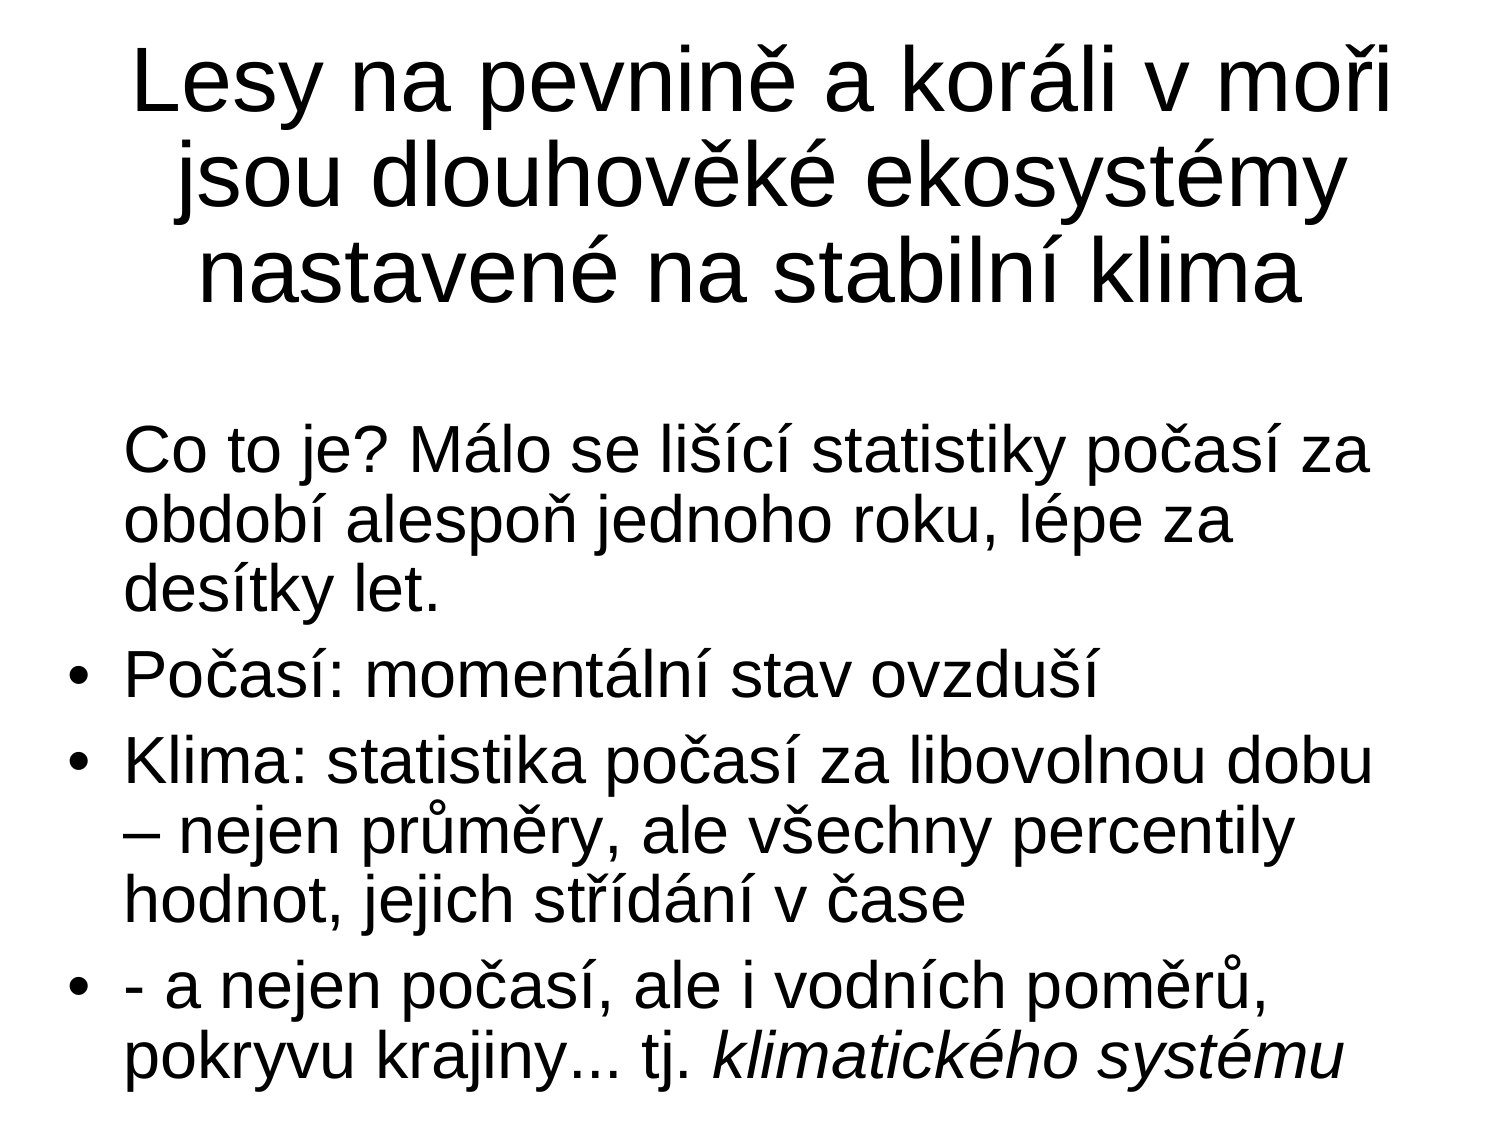

# Lesy na pevnině a koráli v moři jsou dlouhověké ekosystémy nastavené na stabilní klima
Co to je? Málo se lišící statistiky počasí za období alespoň jednoho roku, lépe za desítky let.
Počasí: momentální stav ovzduší
Klima: statistika počasí za libovolnou dobu – nejen průměry, ale všechny percentily hodnot, jejich střídání v čase
- a nejen počasí, ale i vodních poměrů, pokryvu krajiny... tj. klimatického systému